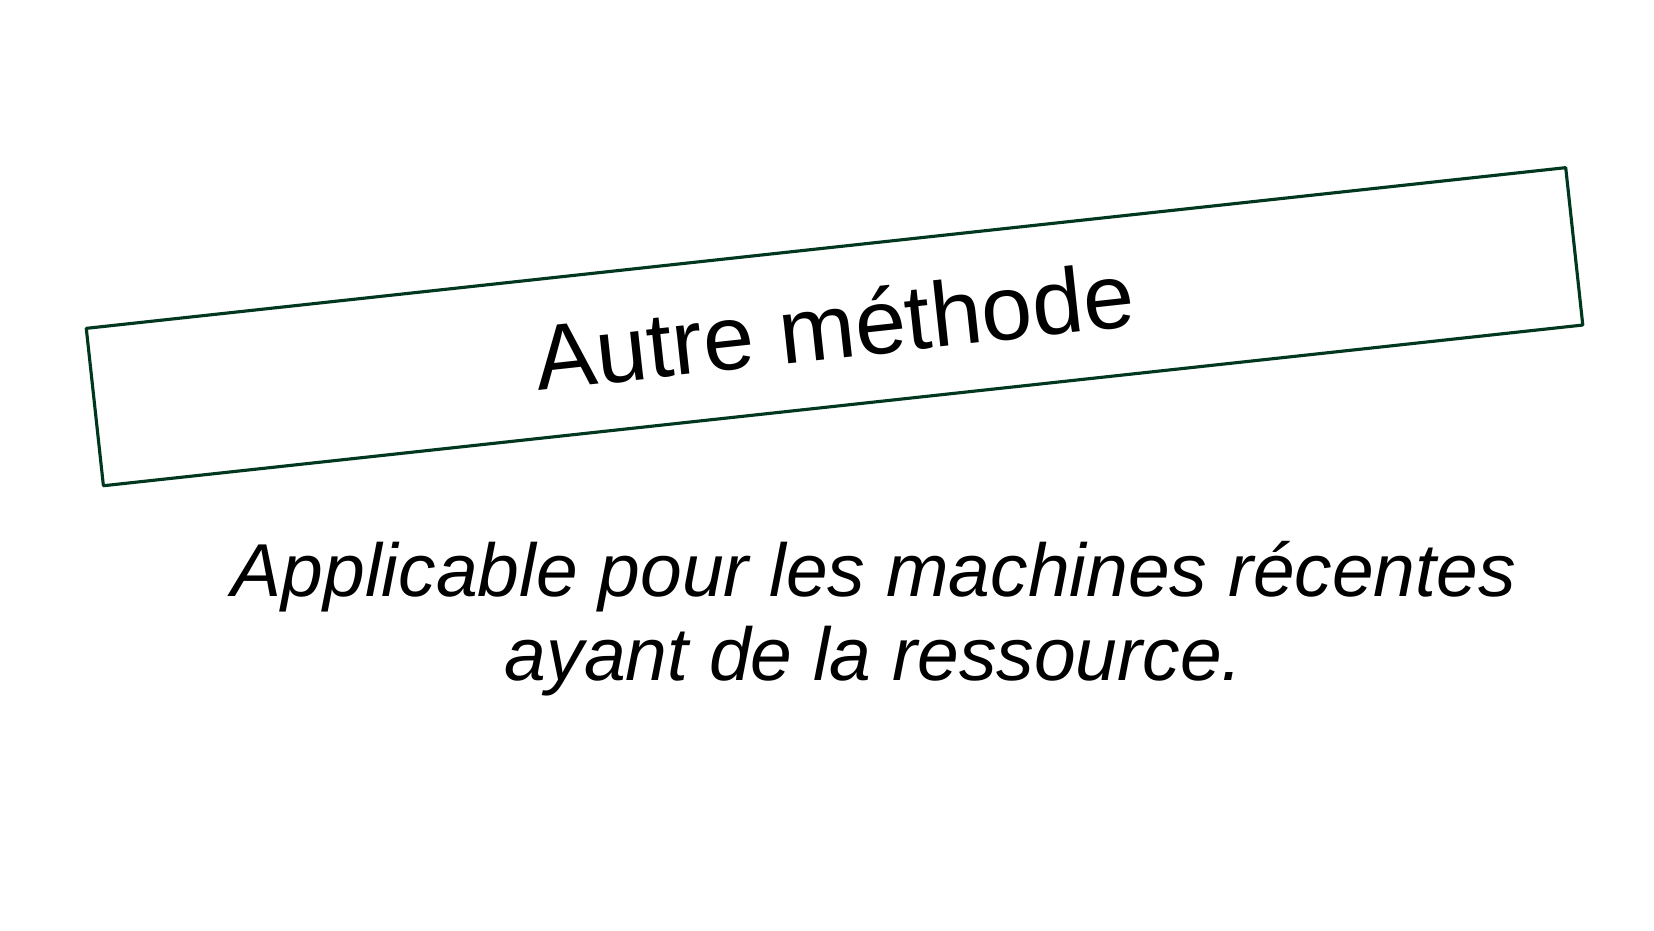

# Autre méthode
Applicable pour les machines récentes ayant de la ressource.